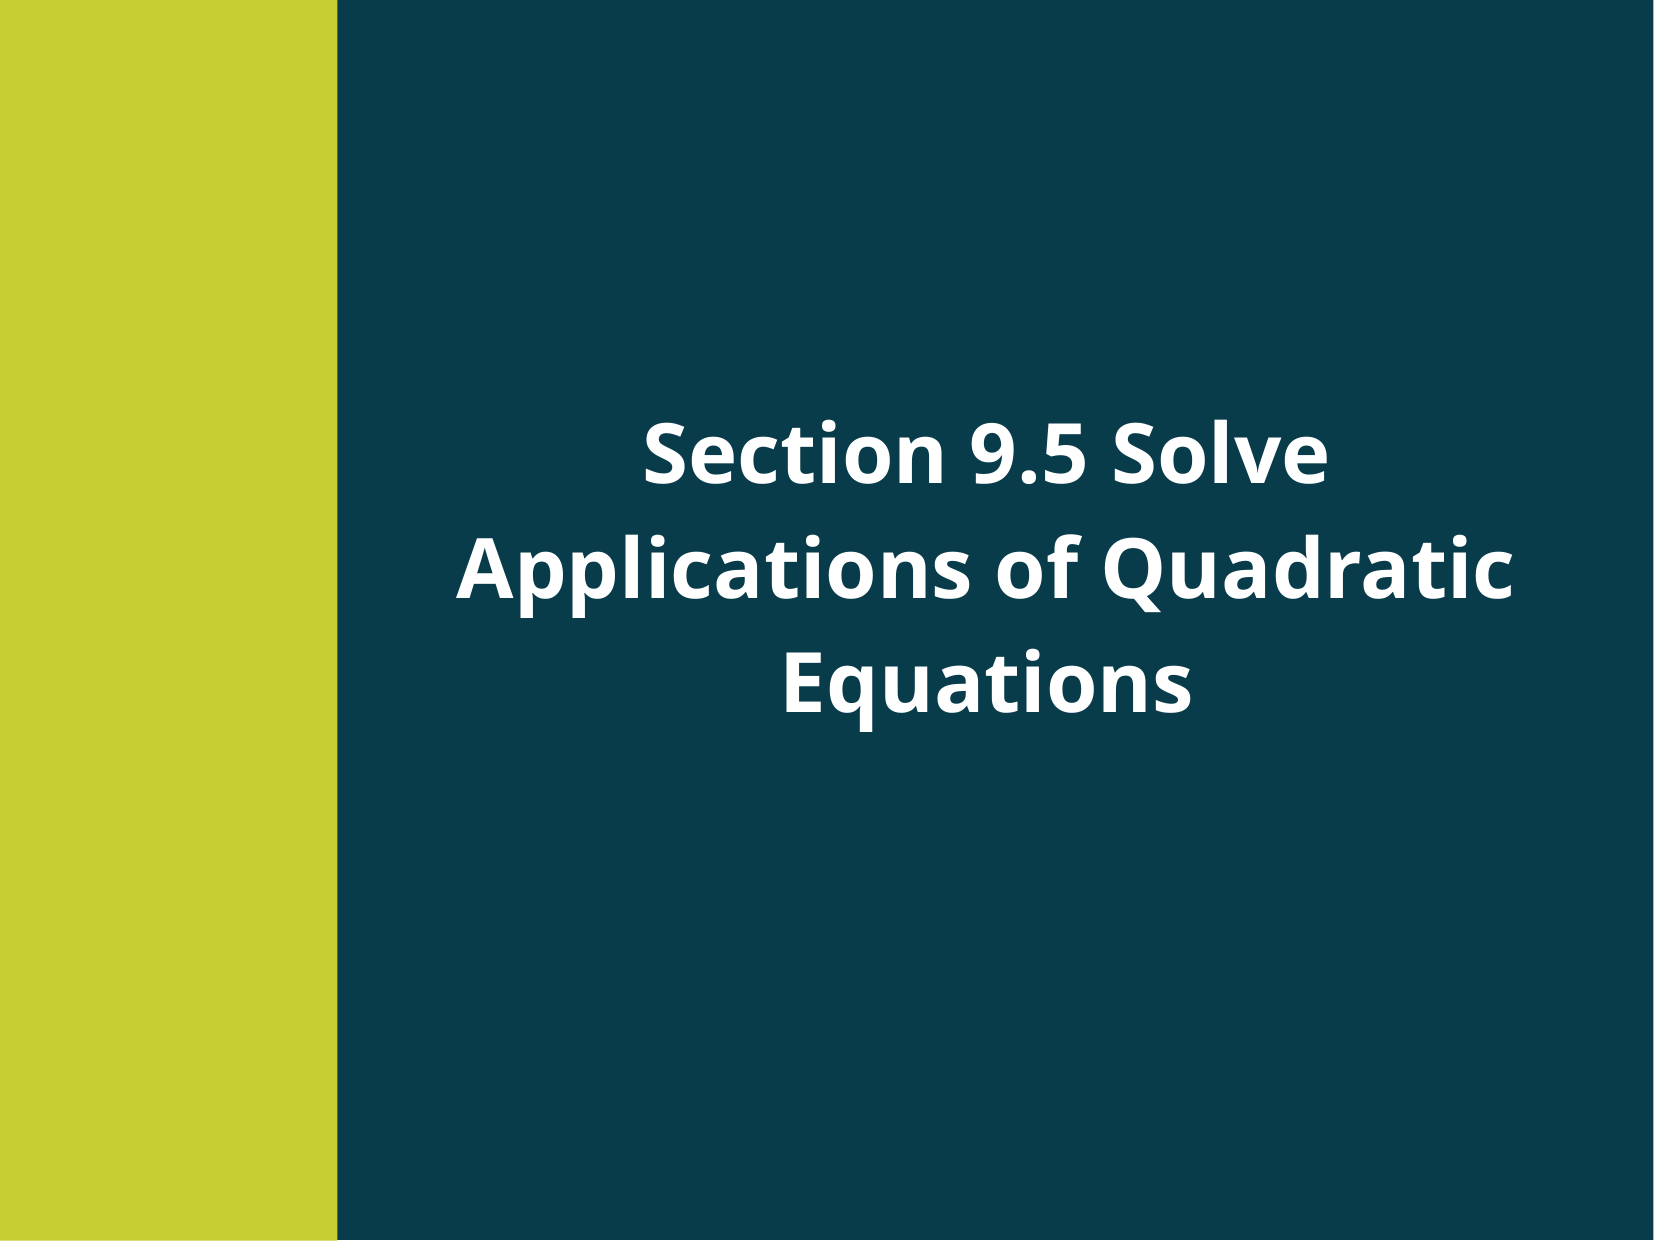

# Section 9.5 Solve Applications of Quadratic Equations